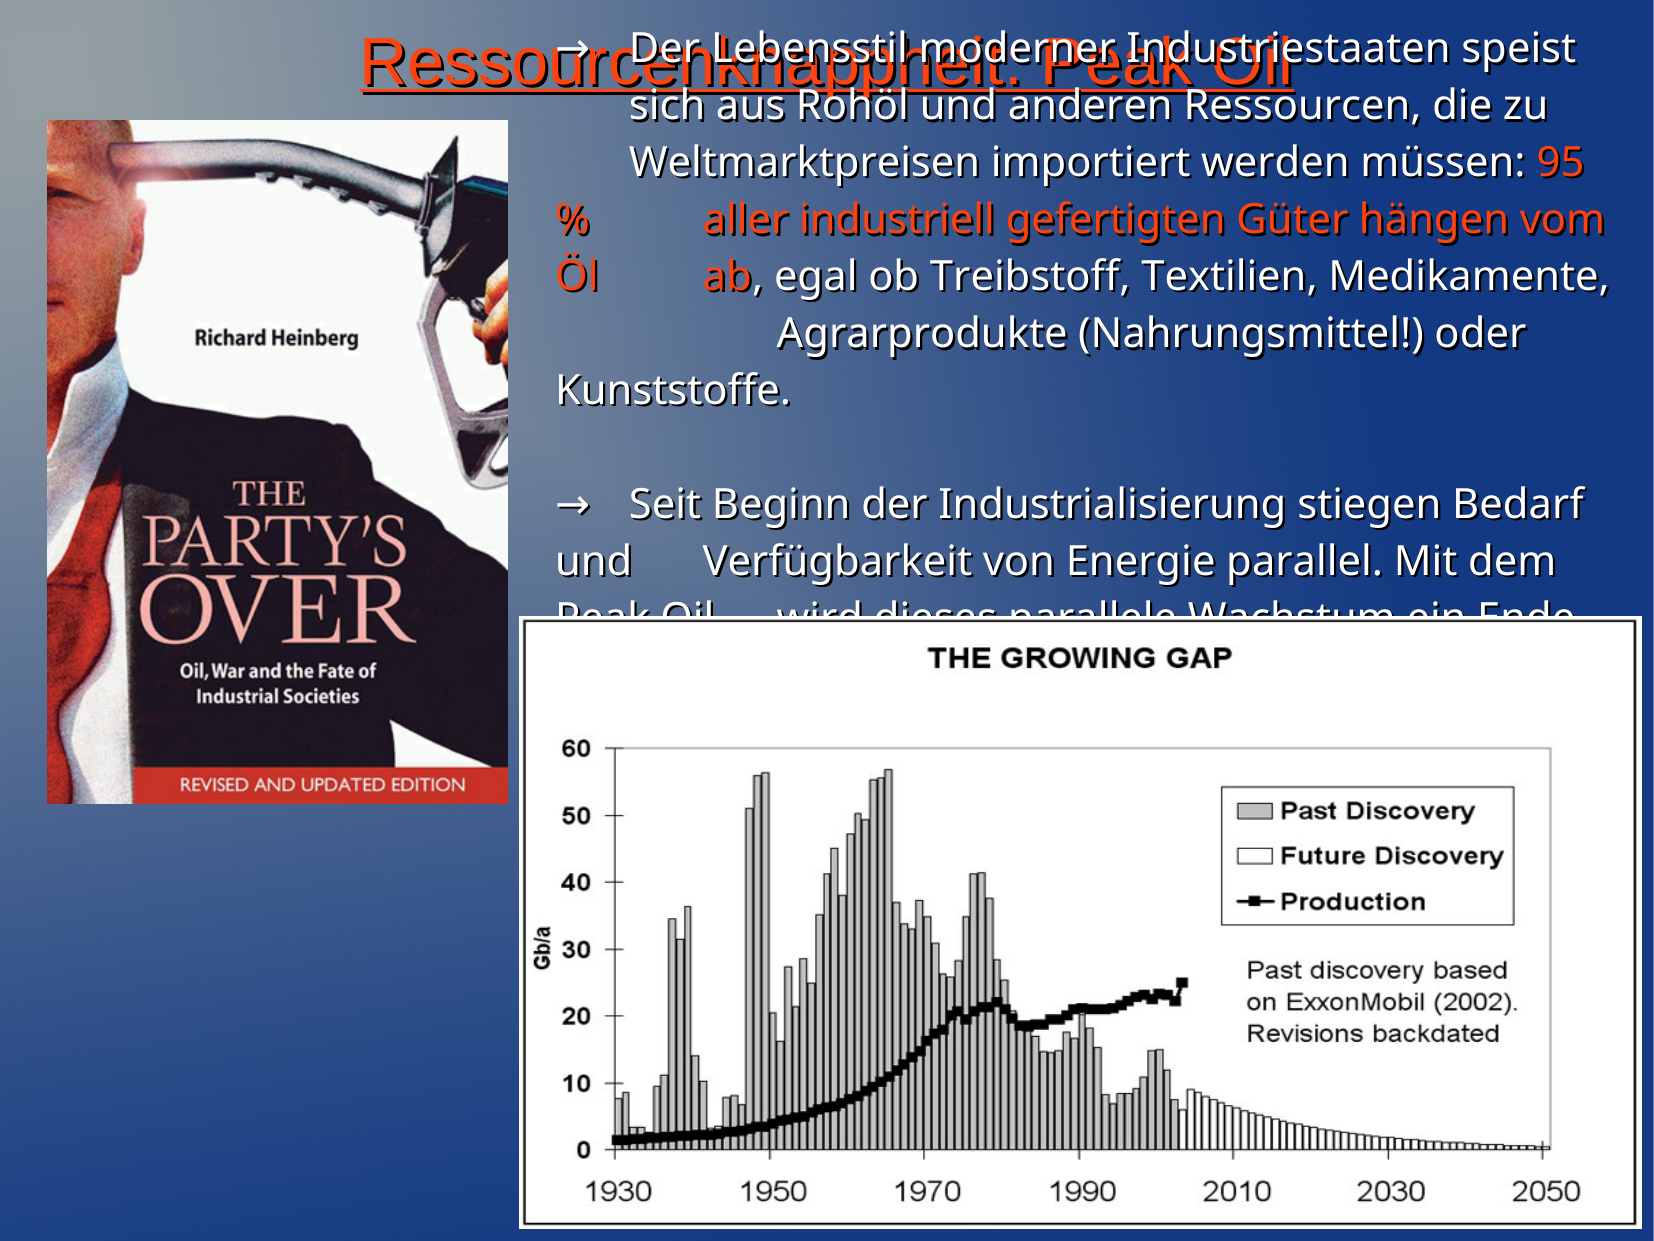

# Ressourcenknappheit: Peak Oil
→ 	Der Lebensstil moderner Industriestaaten speist 		sich aus Rohöl und anderen Ressourcen, die zu 		Weltmarktpreisen importiert werden müssen: 95 % 		aller industriell gefertigten Güter hängen vom Öl 		ab, egal ob Treibstoff, Textilien, Medikamente, 			Agrarprodukte (Nahrungsmittel!) oder Kunststoffe.
→ 	Seit Beginn der Industrialisierung stiegen Bedarf und 	Verfügbarkeit von Energie parallel. Mit dem	Peak Oil 	wird dieses parallele Wachstum ein Ende haben.